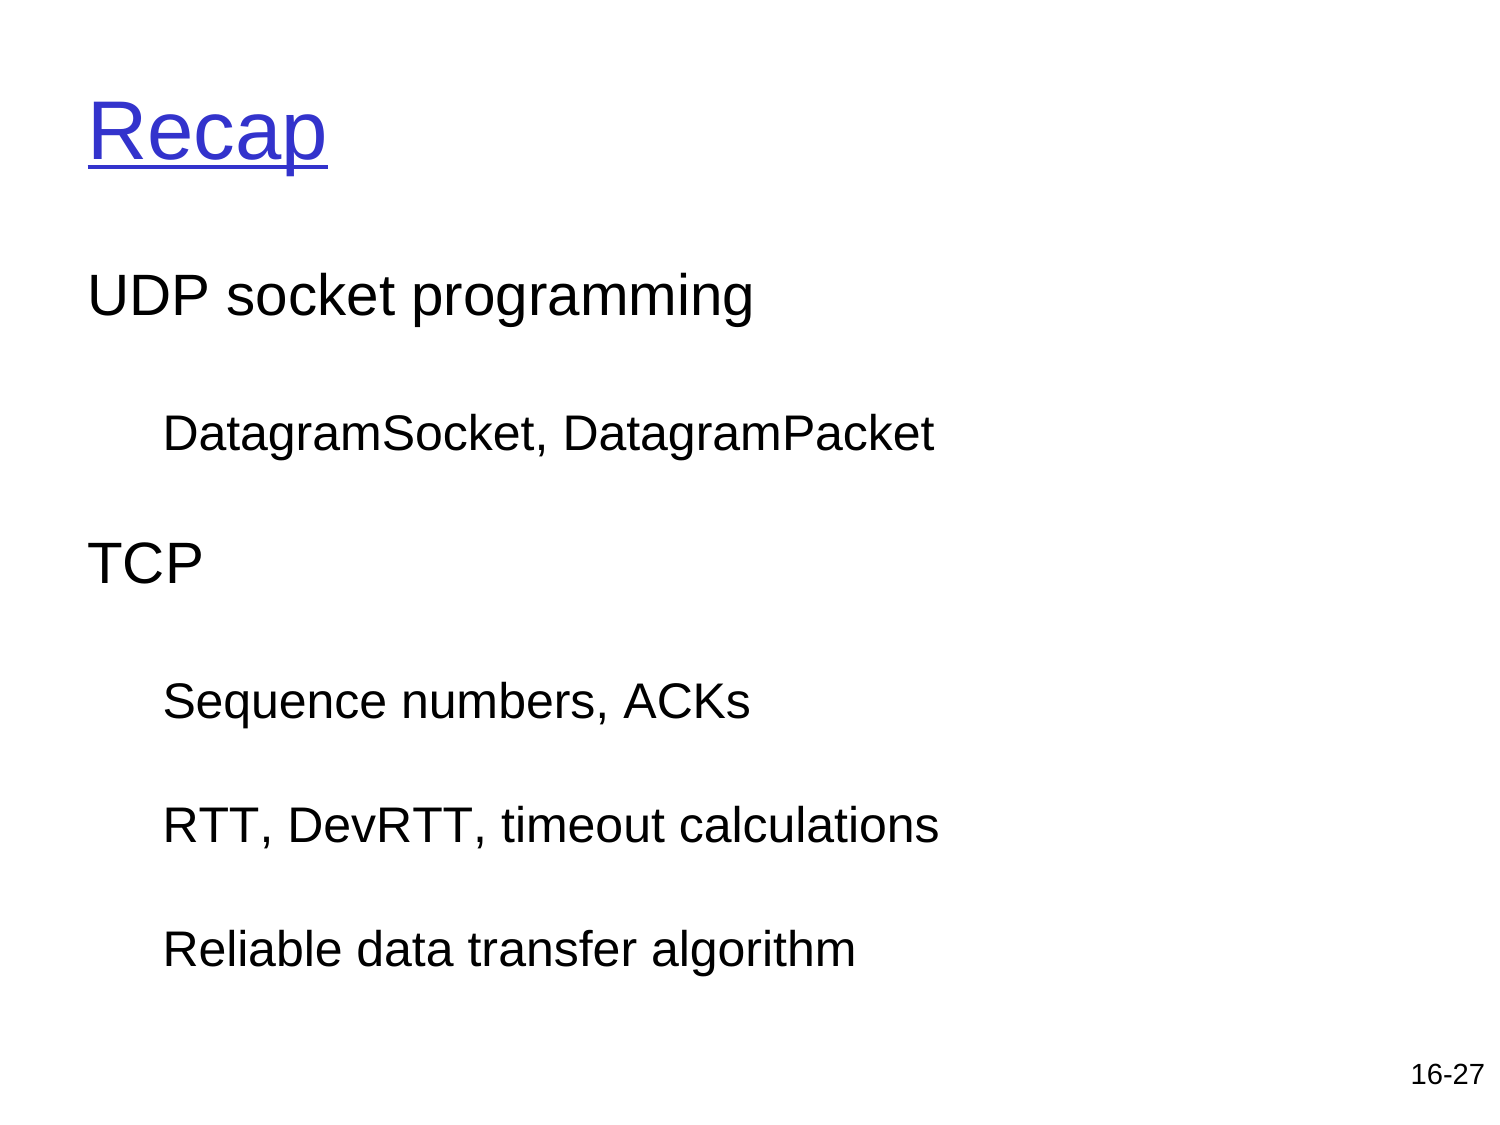

# Recap
UDP socket programming
DatagramSocket, DatagramPacket
TCP
Sequence numbers, ACKs
RTT, DevRTT, timeout calculations
Reliable data transfer algorithm
27